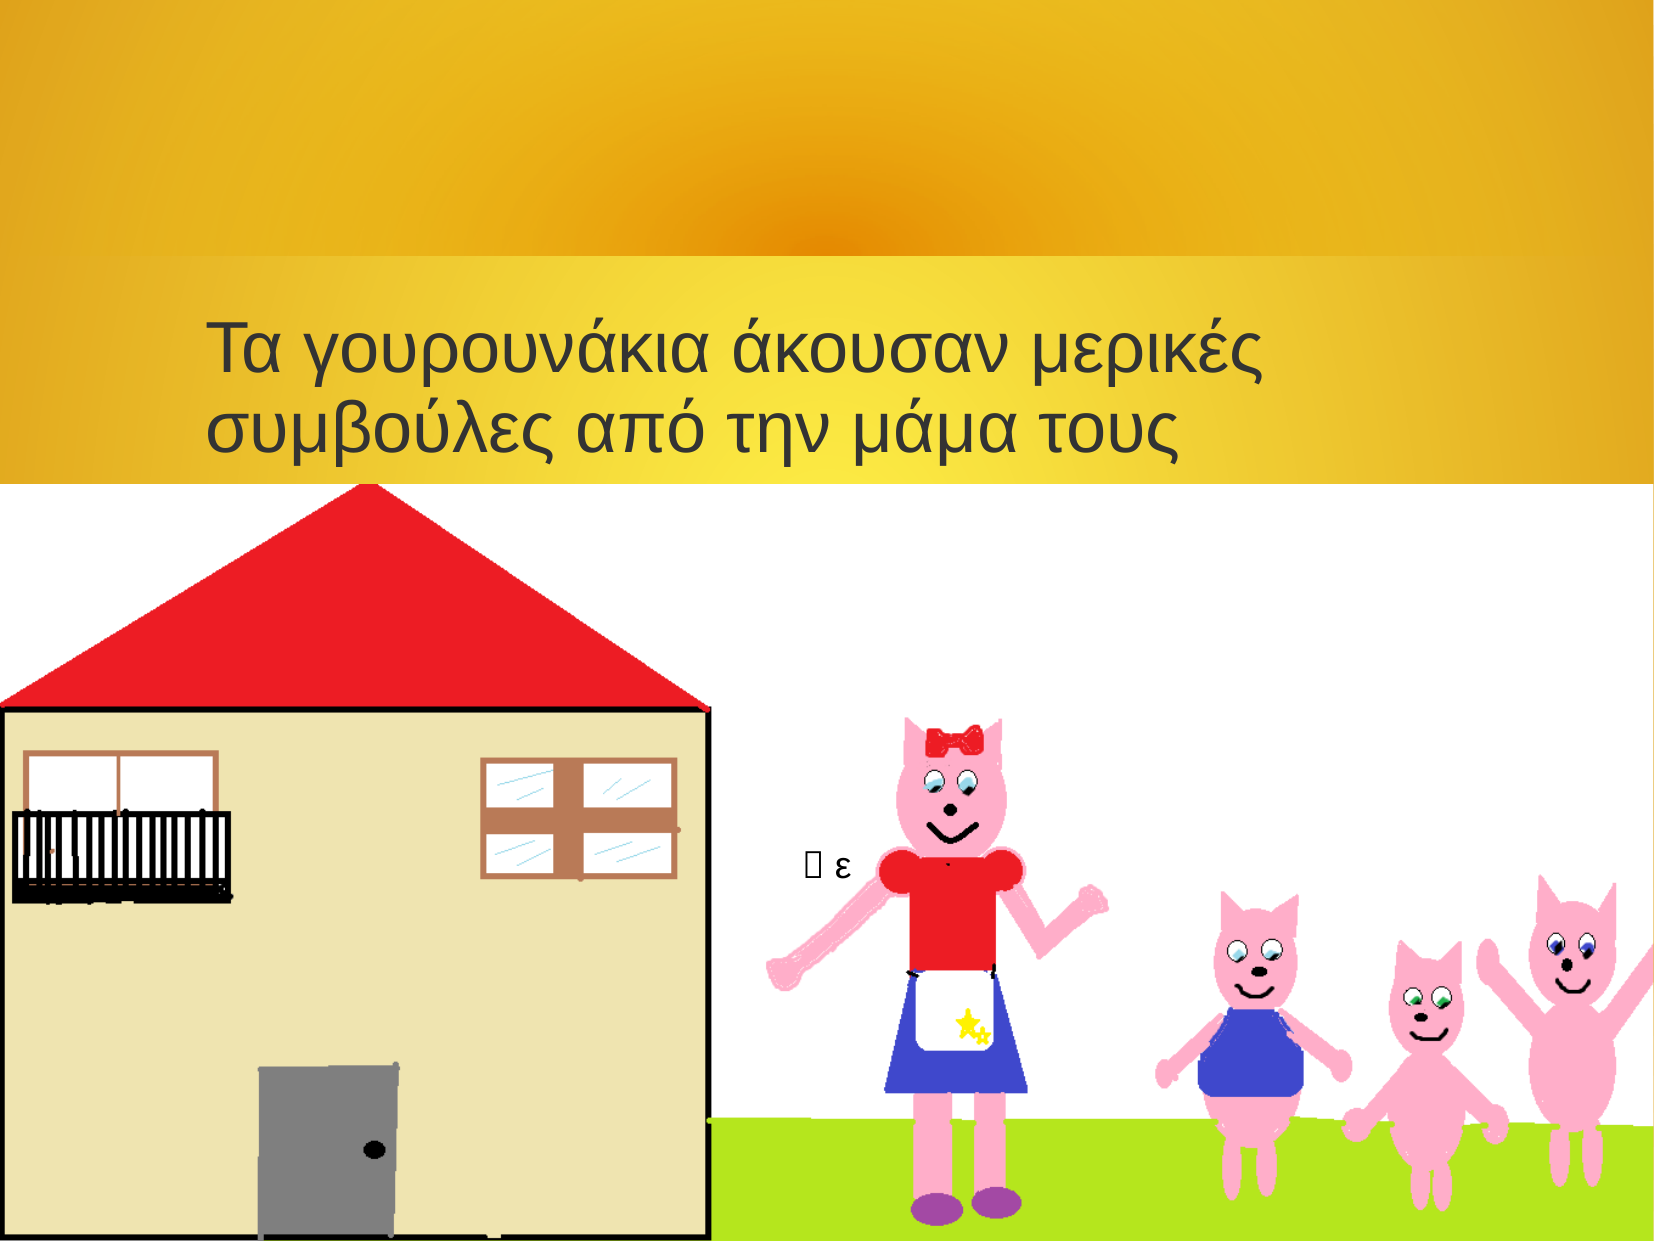

#
Τα γουρουνάκια άκουσαν μερικές συμβούλες από την μάμα τους
ﾴε